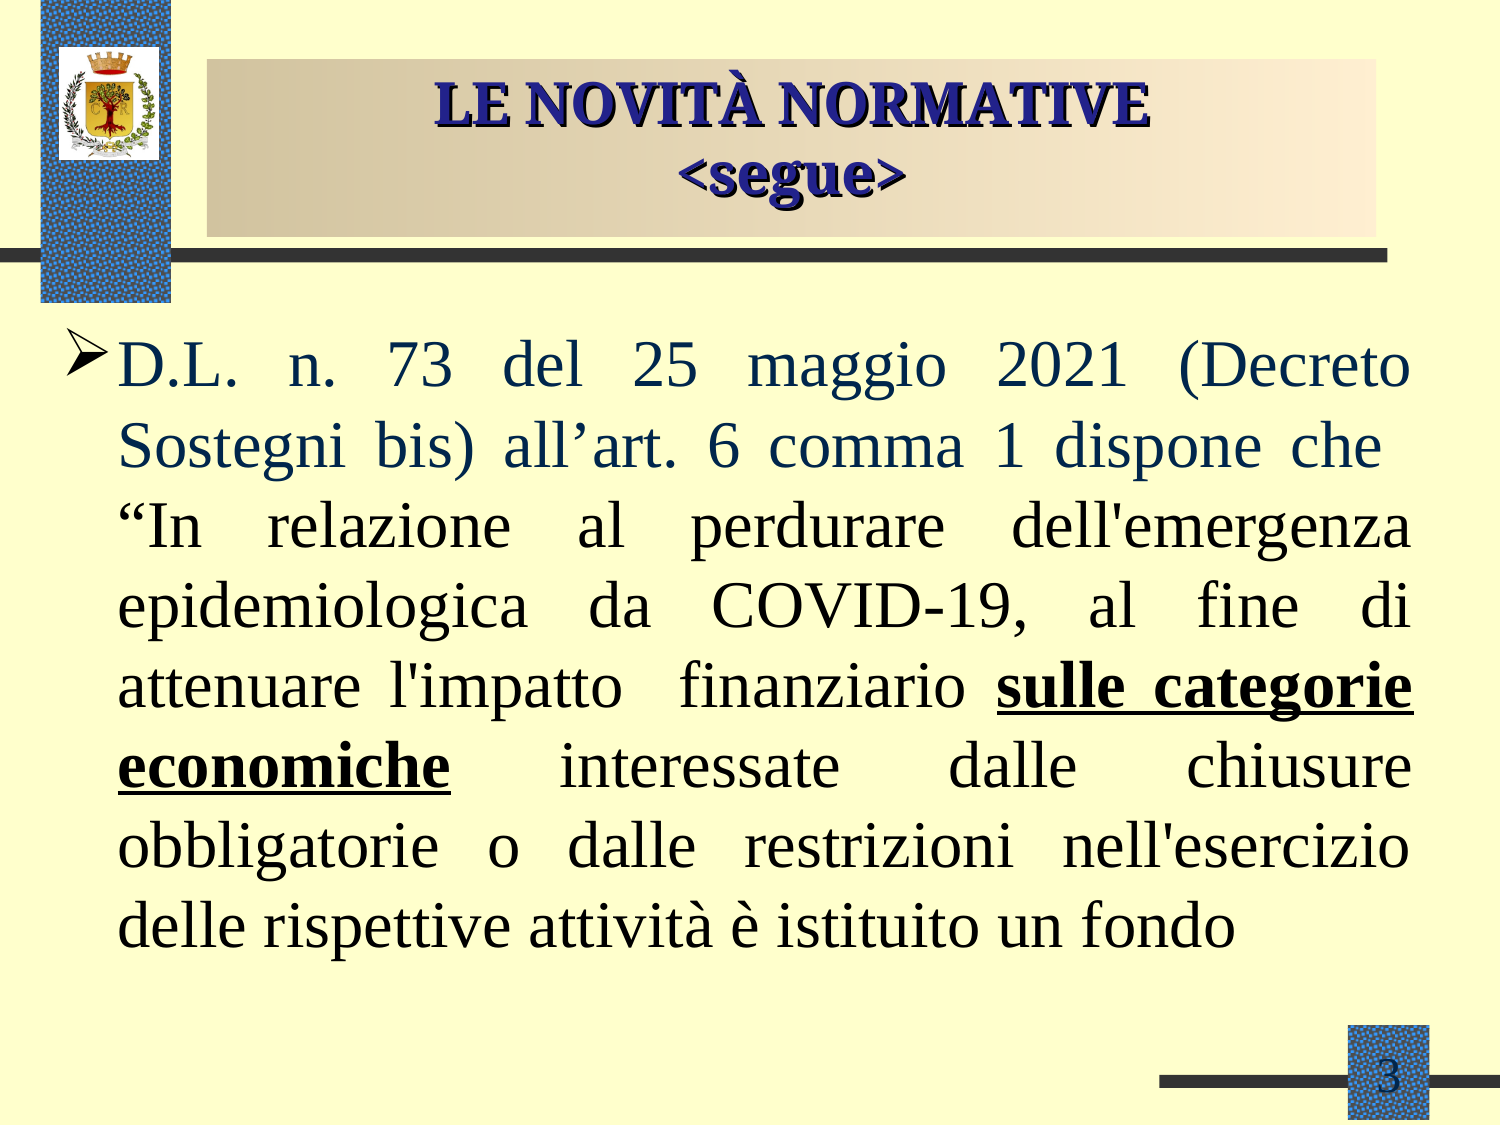

LE NOVITÀ NORMATIVE
<segue>
# D.L. n. 73 del 25 maggio 2021 (Decreto Sostegni bis) all’art. 6 comma 1 dispone che “In relazione al perdurare dell'emergenza epidemiologica da COVID-19, al fine di attenuare l'impatto finanziario sulle categorie economiche interessate dalle chiusure obbligatorie o dalle restrizioni nell'esercizio delle rispettive attività è istituito un fondo